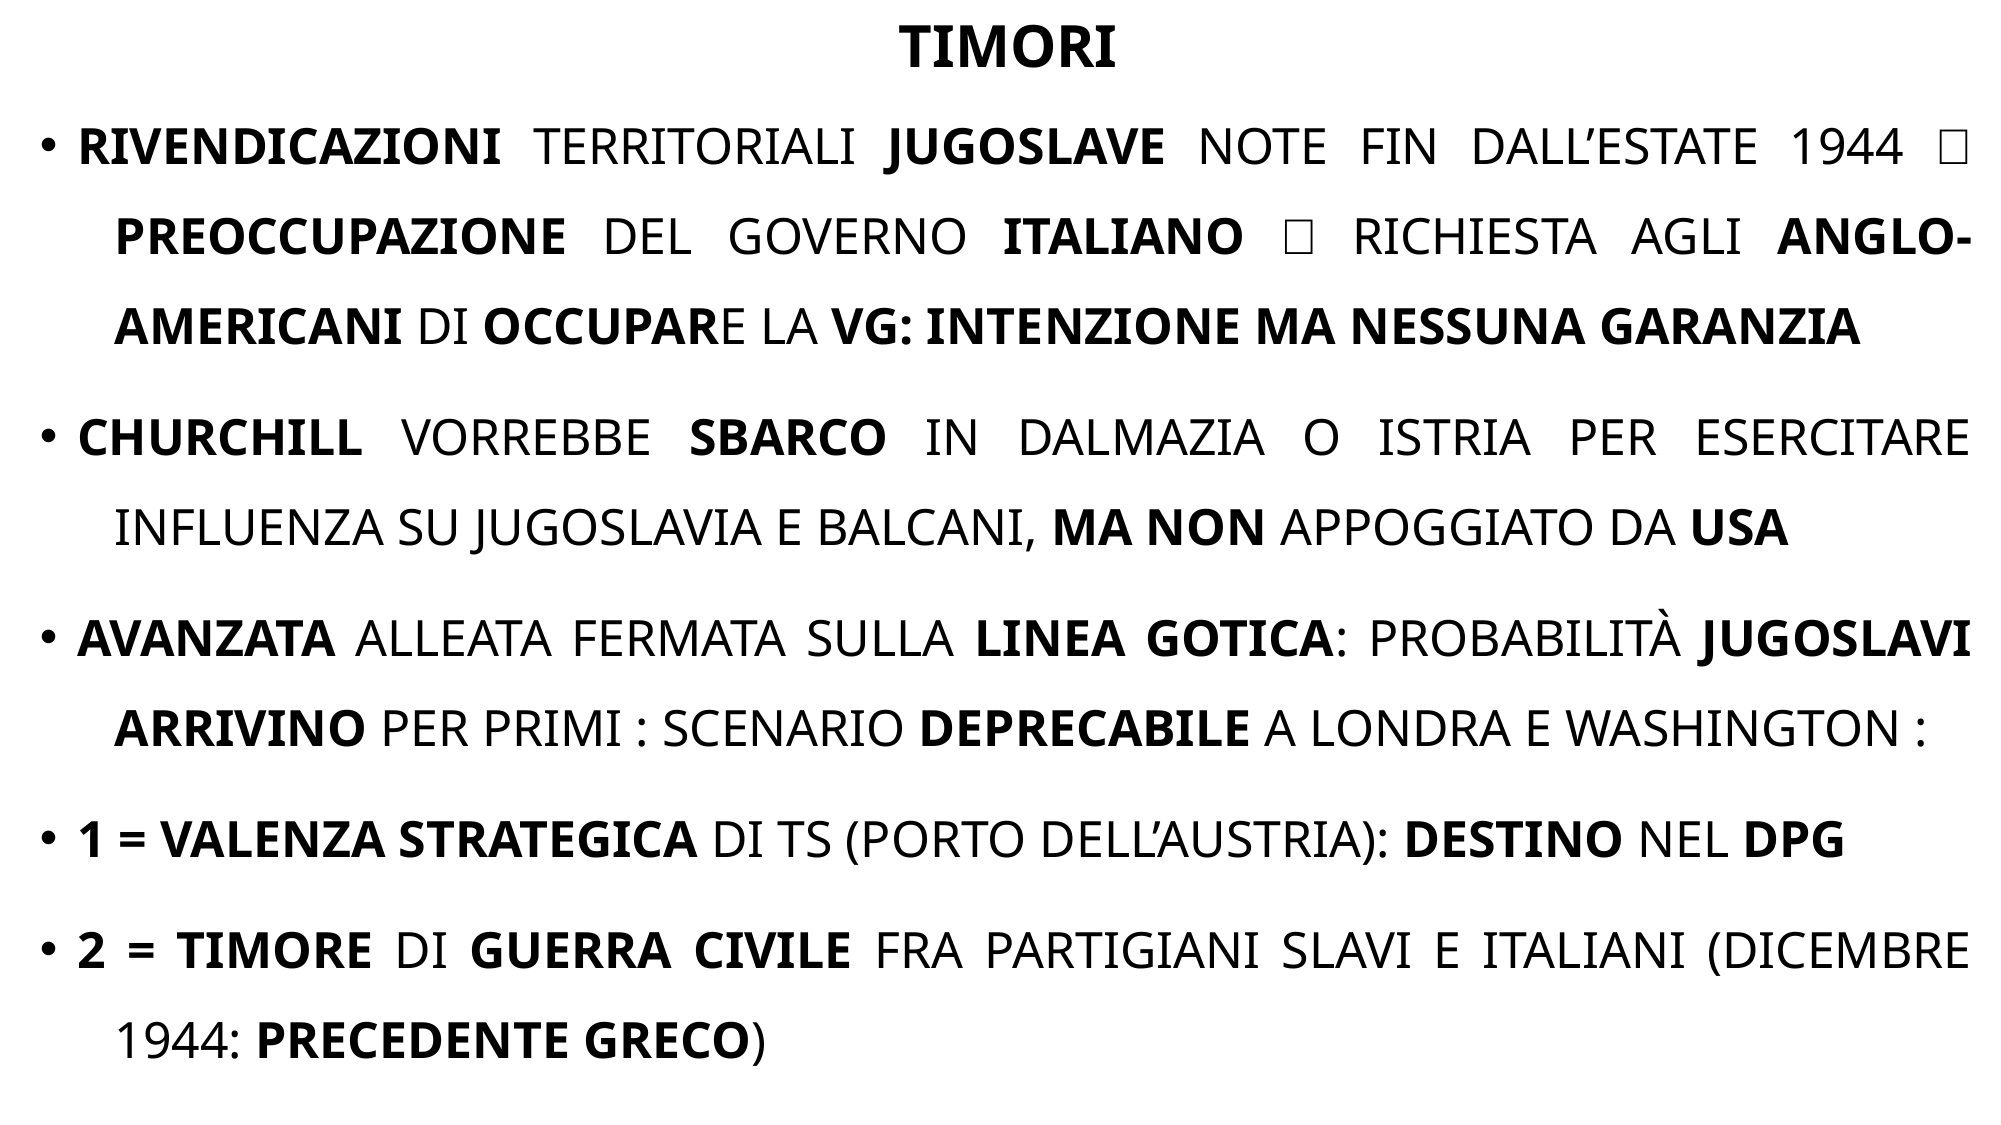

# TIMORI
RIVENDICAZIONI TERRITORIALI JUGOSLAVE NOTE FIN DALL’ESTATE 1944  PREOCCUPAZIONE DEL GOVERNO ITALIANO  RICHIESTA AGLI ANGLO-AMERICANI DI OCCUPARE LA VG: INTENZIONE MA NESSUNA GARANZIA
CHURCHILL VORREBBE SBARCO IN DALMAZIA O ISTRIA PER ESERCITARE INFLUENZA SU JUGOSLAVIA E BALCANI, MA NON APPOGGIATO DA USA
AVANZATA ALLEATA FERMATA SULLA LINEA GOTICA: PROBABILITÀ JUGOSLAVI ARRIVINO PER PRIMI : SCENARIO DEPRECABILE A LONDRA E WASHINGTON :
1 = VALENZA STRATEGICA DI TS (PORTO DELL’AUSTRIA): DESTINO NEL DPG
2 = TIMORE DI GUERRA CIVILE FRA PARTIGIANI SLAVI E ITALIANI (DICEMBRE 1944: PRECEDENTE GRECO)